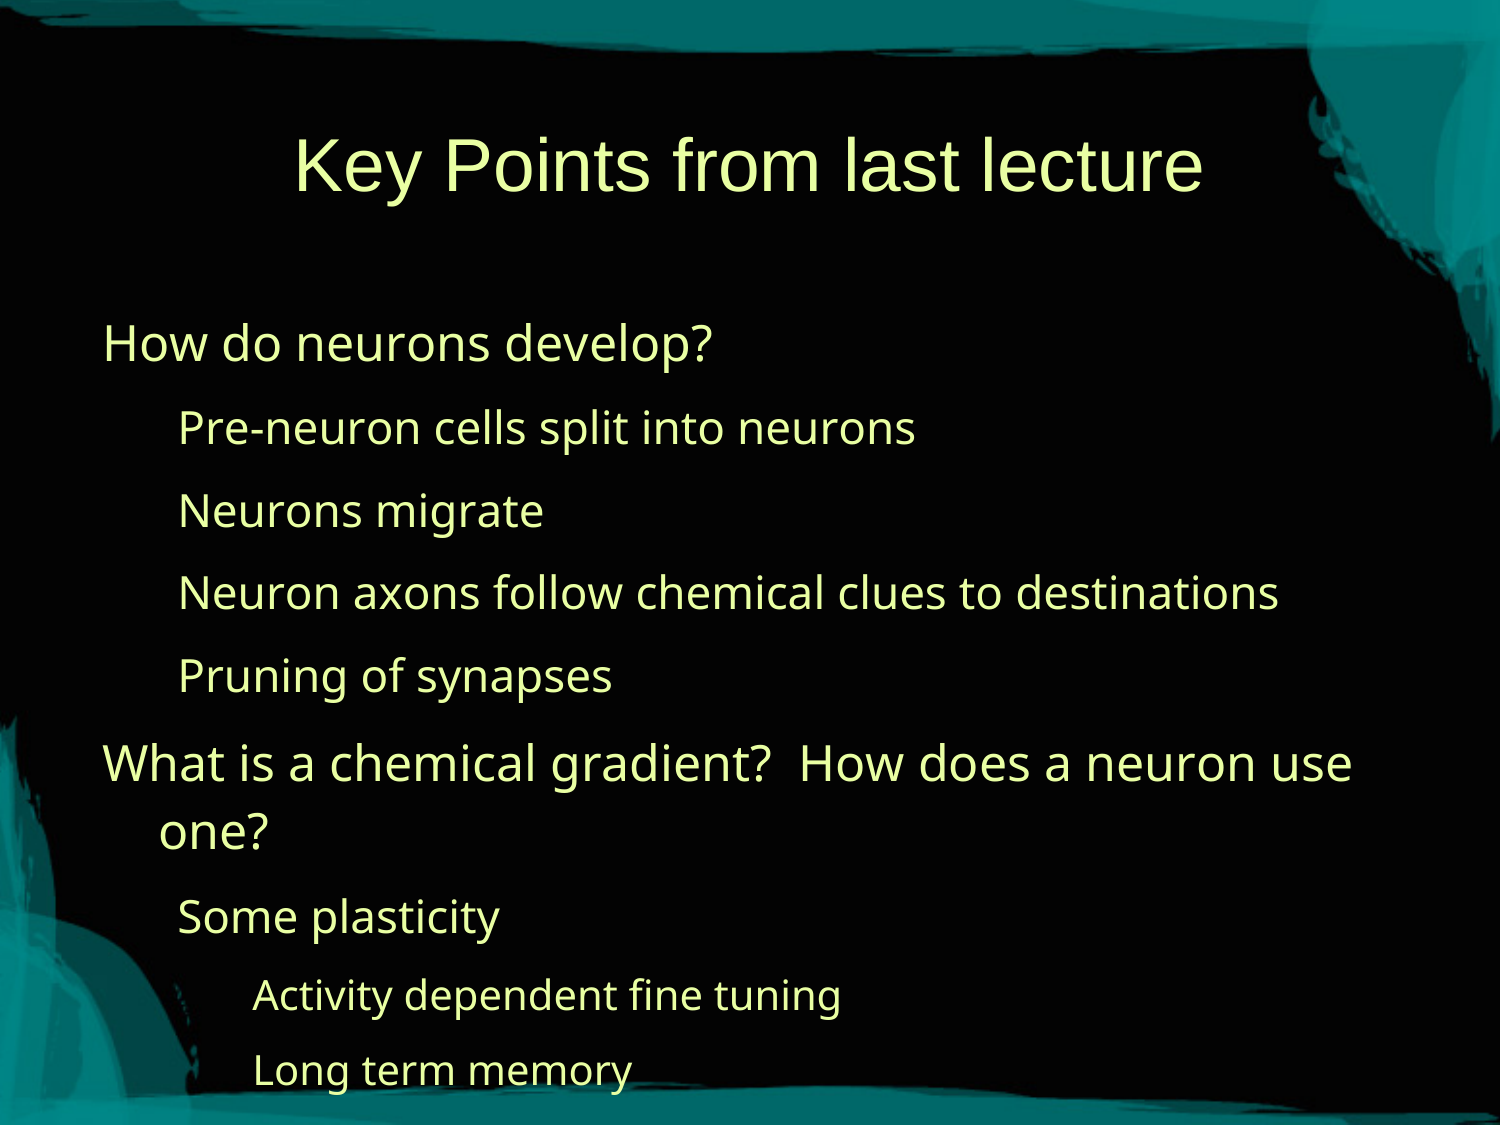

# Key Points from last lecture
How do neurons develop?
Pre-neuron cells split into neurons
Neurons migrate
Neuron axons follow chemical clues to destinations
Pruning of synapses
What is a chemical gradient? How does a neuron use one?
Some plasticity
Activity dependent fine tuning
Long term memory